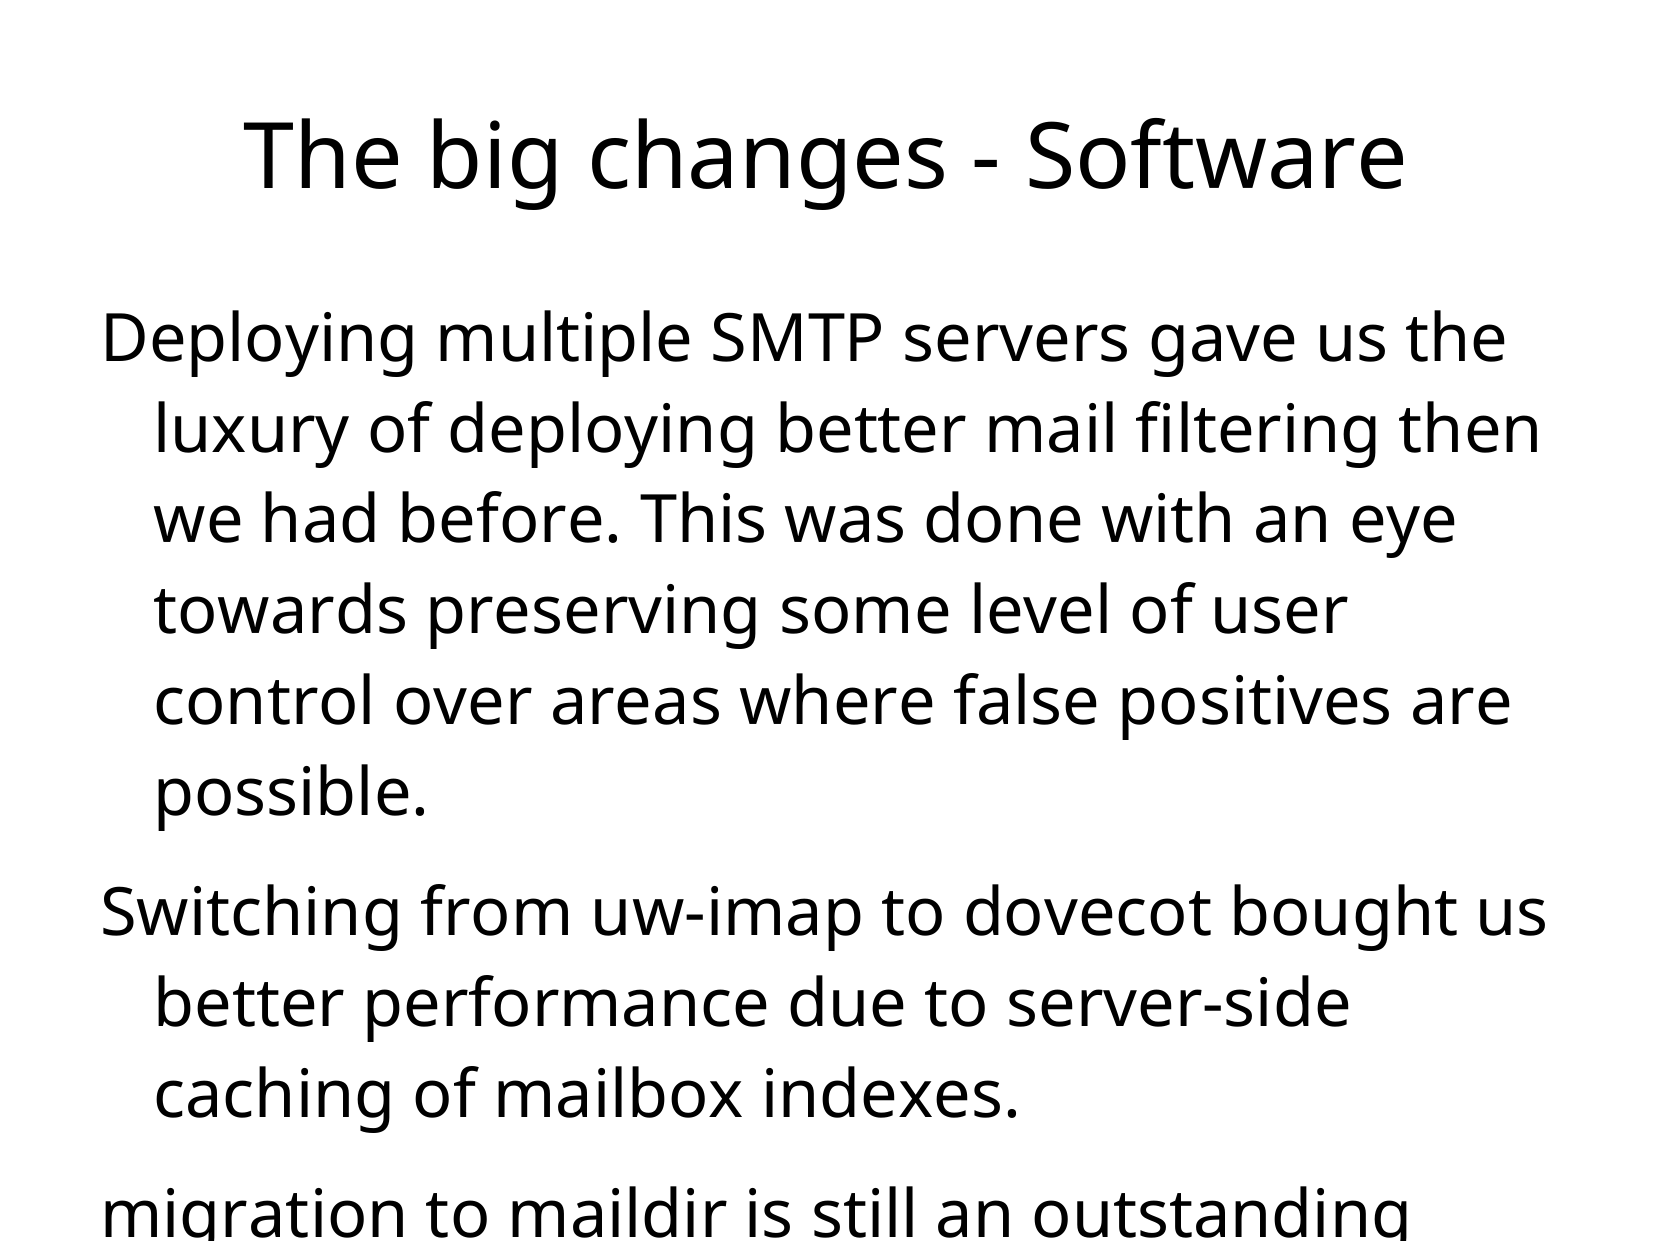

# The big changes - Software
Deploying multiple SMTP servers gave us the luxury of deploying better mail filtering then we had before. This was done with an eye towards preserving some level of user control over areas where false positives are possible.
Switching from uw-imap to dovecot bought us better performance due to server-side caching of mailbox indexes.
migration to maildir is still an outstanding issue.